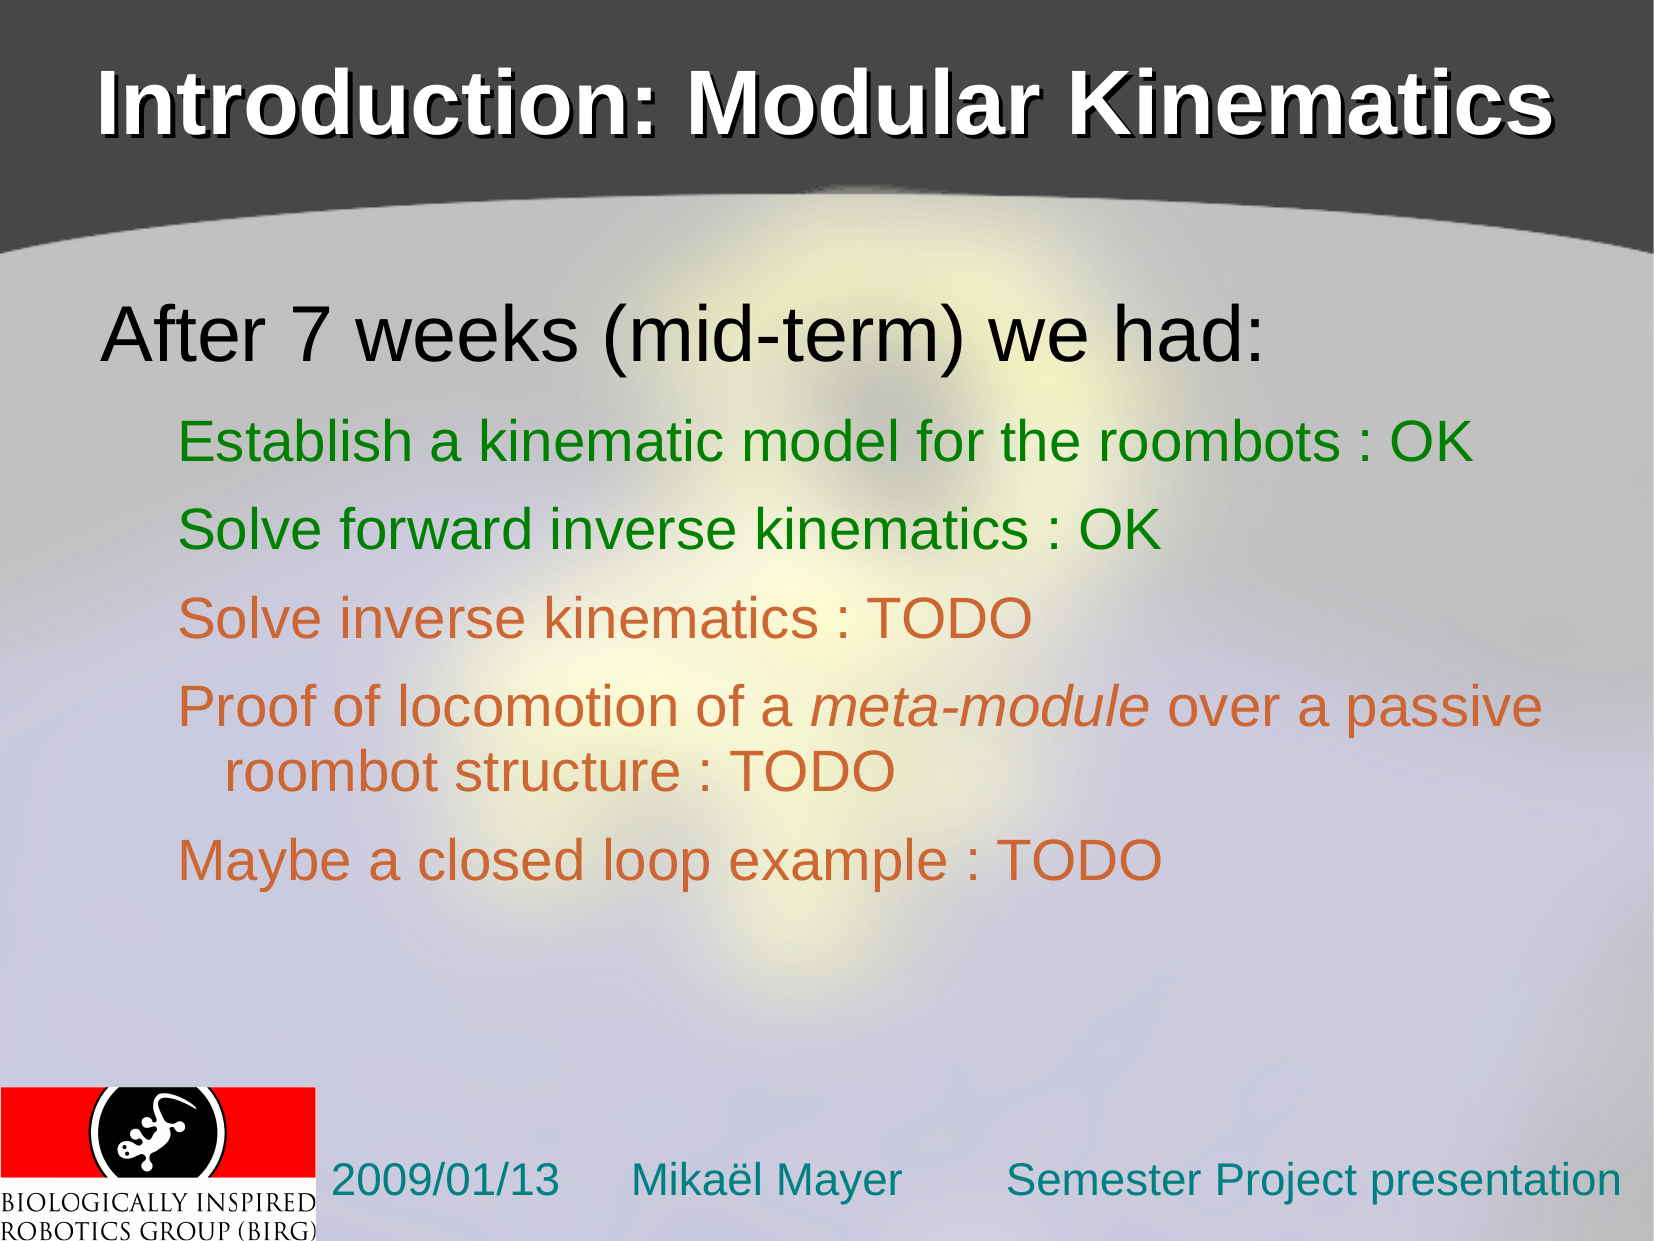

# Introduction: Modular Kinematics
After 7 weeks (mid-term) we had:
Establish a kinematic model for the roombots : OK
Solve forward inverse kinematics : OK
Solve inverse kinematics : TODO
Proof of locomotion of a meta-module over a passive roombot structure : TODO
Maybe a closed loop example : TODO
2009/01/13	Mikaël Mayer		Semester Project presentation